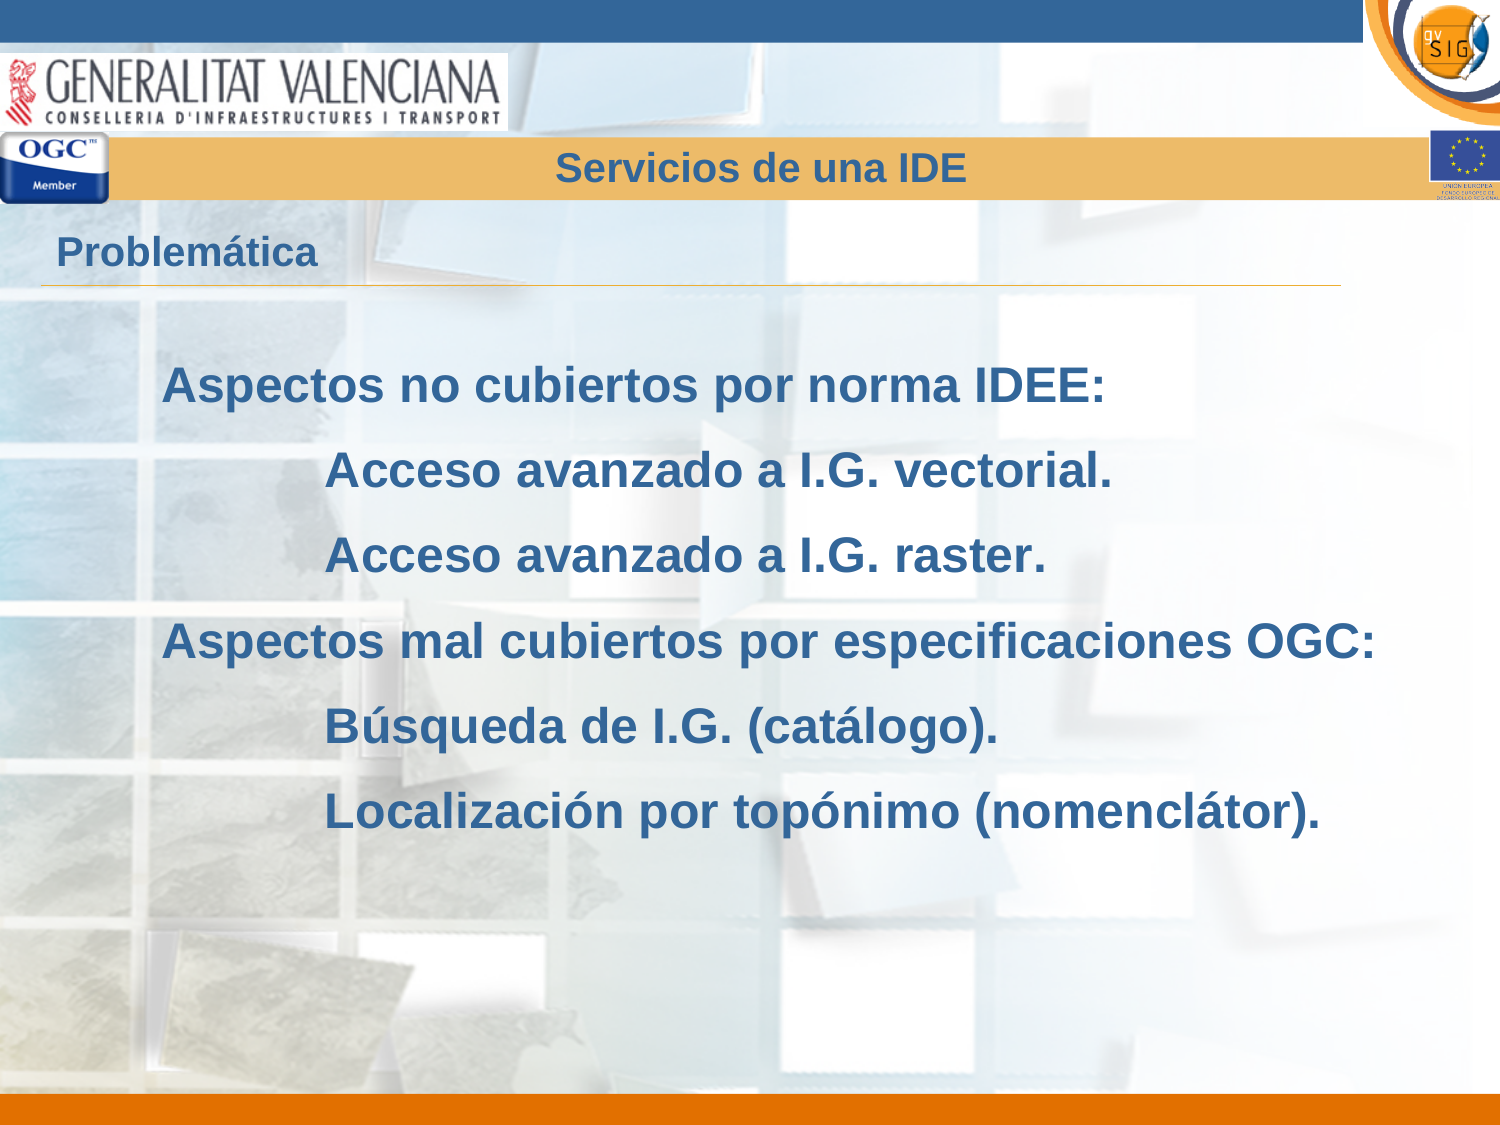

Servicios de una IDE
Problemática
Aspectos no cubiertos por norma IDEE:
 Acceso avanzado a I.G. vectorial.
 Acceso avanzado a I.G. raster.
Aspectos mal cubiertos por especificaciones OGC:
 Búsqueda de I.G. (catálogo).
 Localización por topónimo (nomenclátor).